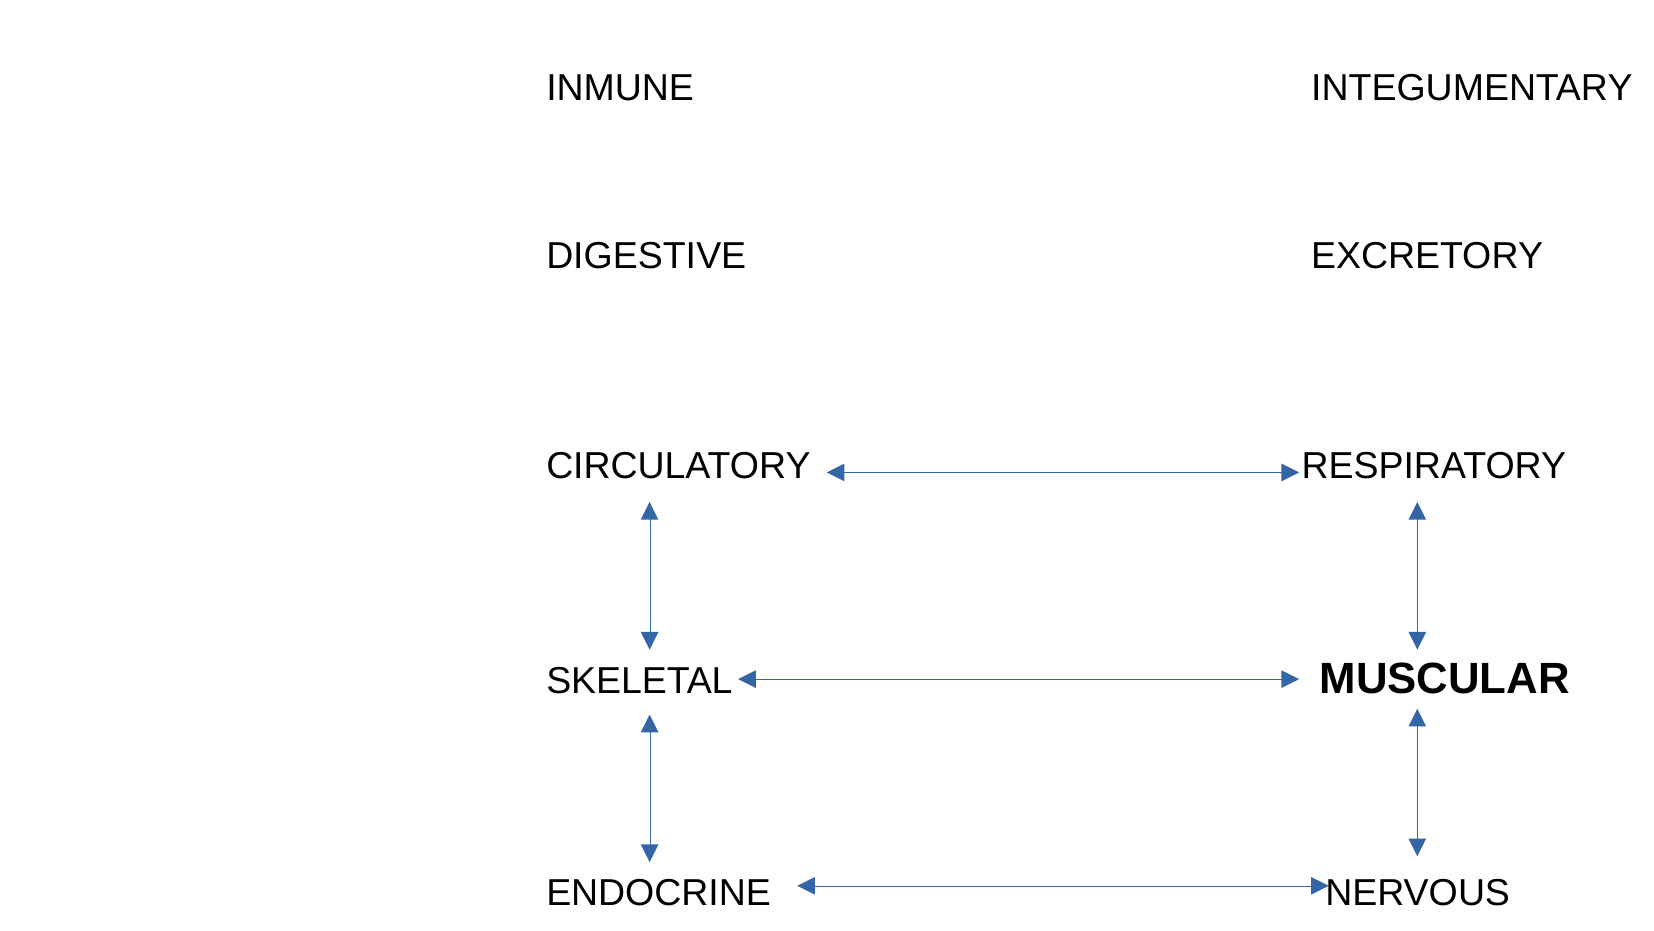

INMUNE INTEGUMENTARY
DIGESTIVE EXCRETORY
CIRCULATORY RESPIRATORY
SKELETAL MUSCULAR
ENDOCRINE NERVOUS